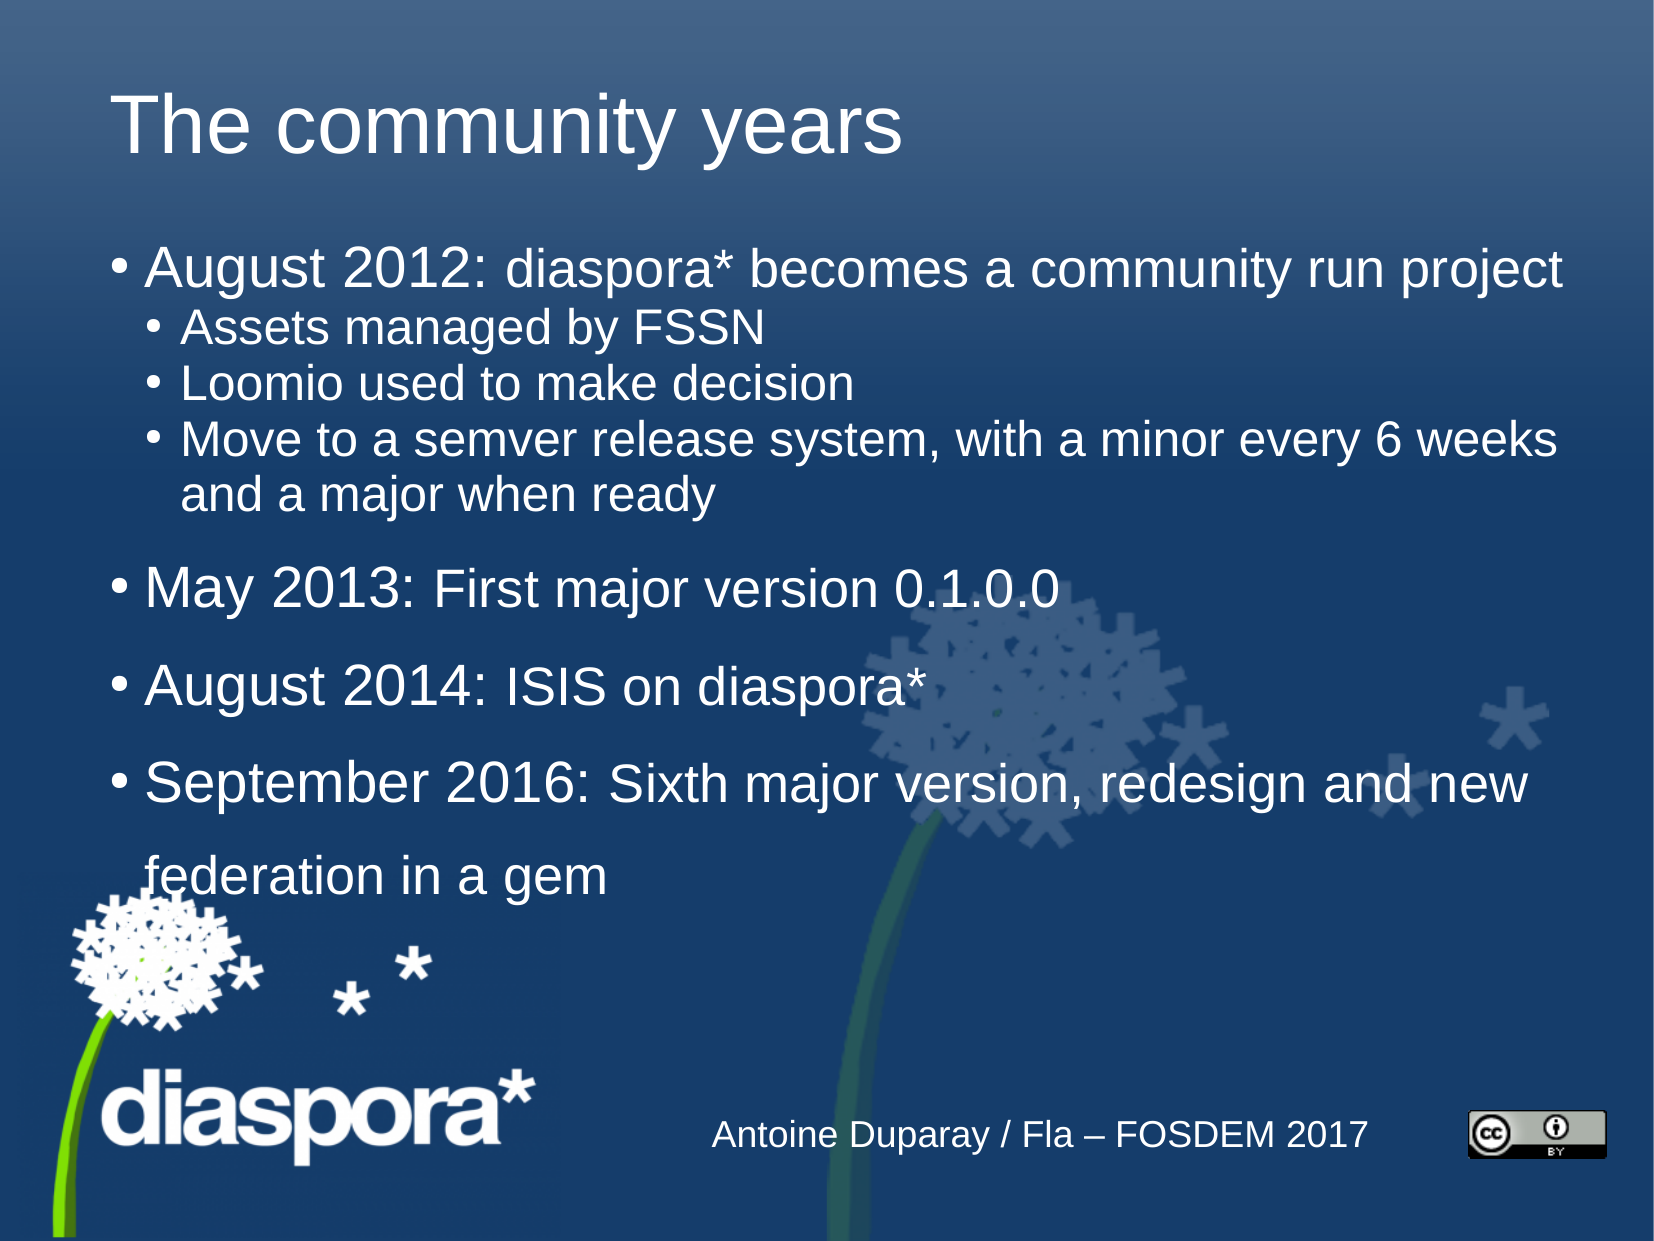

The community years
August 2012: diaspora* becomes a community run project
Assets managed by FSSN
Loomio used to make decision
Move to a semver release system, with a minor every 6 weeks and a major when ready
May 2013: First major version 0.1.0.0
August 2014: ISIS on diaspora*
September 2016: Sixth major version, redesign and new federation in a gem
Antoine Duparay / Fla – FOSDEM 2017